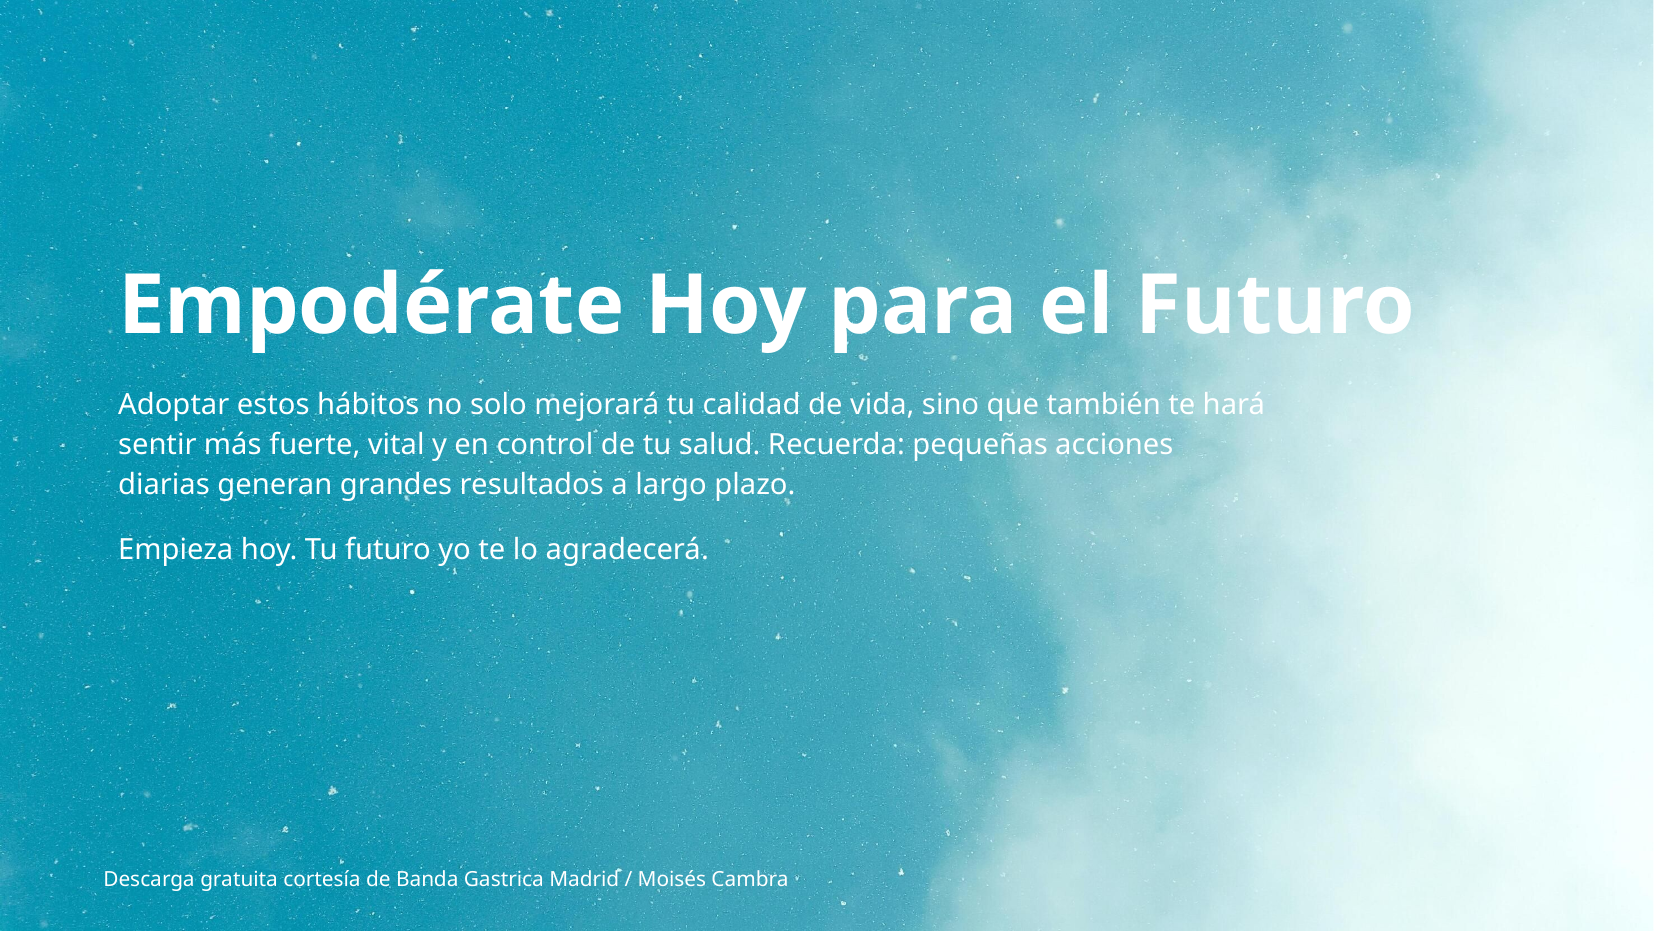

# Empodérate Hoy para el Futuro
Adoptar estos hábitos no solo mejorará tu calidad de vida, sino que también te hará sentir más fuerte, vital y en control de tu salud. Recuerda: pequeñas acciones diarias generan grandes resultados a largo plazo.
Empieza hoy. Tu futuro yo te lo agradecerá.
Descarga gratuita cortesía de Banda Gastrica Madrid / Moisés Cambra